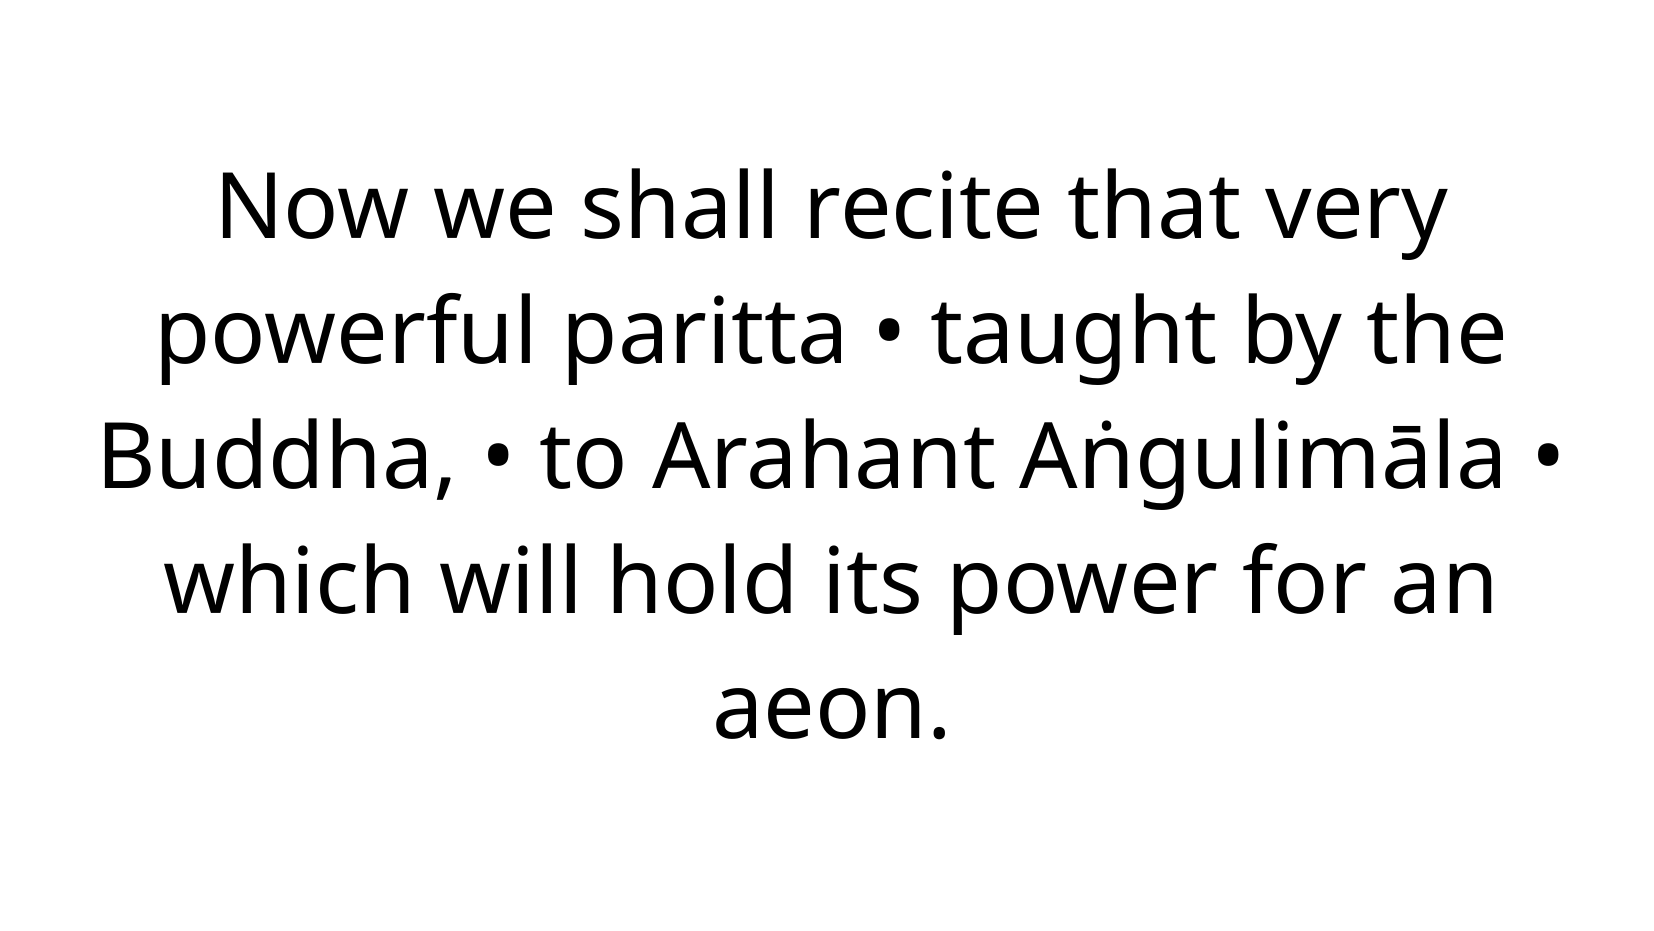

# Now we shall recite that very powerful paritta • taught by the Buddha, • to Arahant Aṅgulimāla • which will hold its power for an aeon.